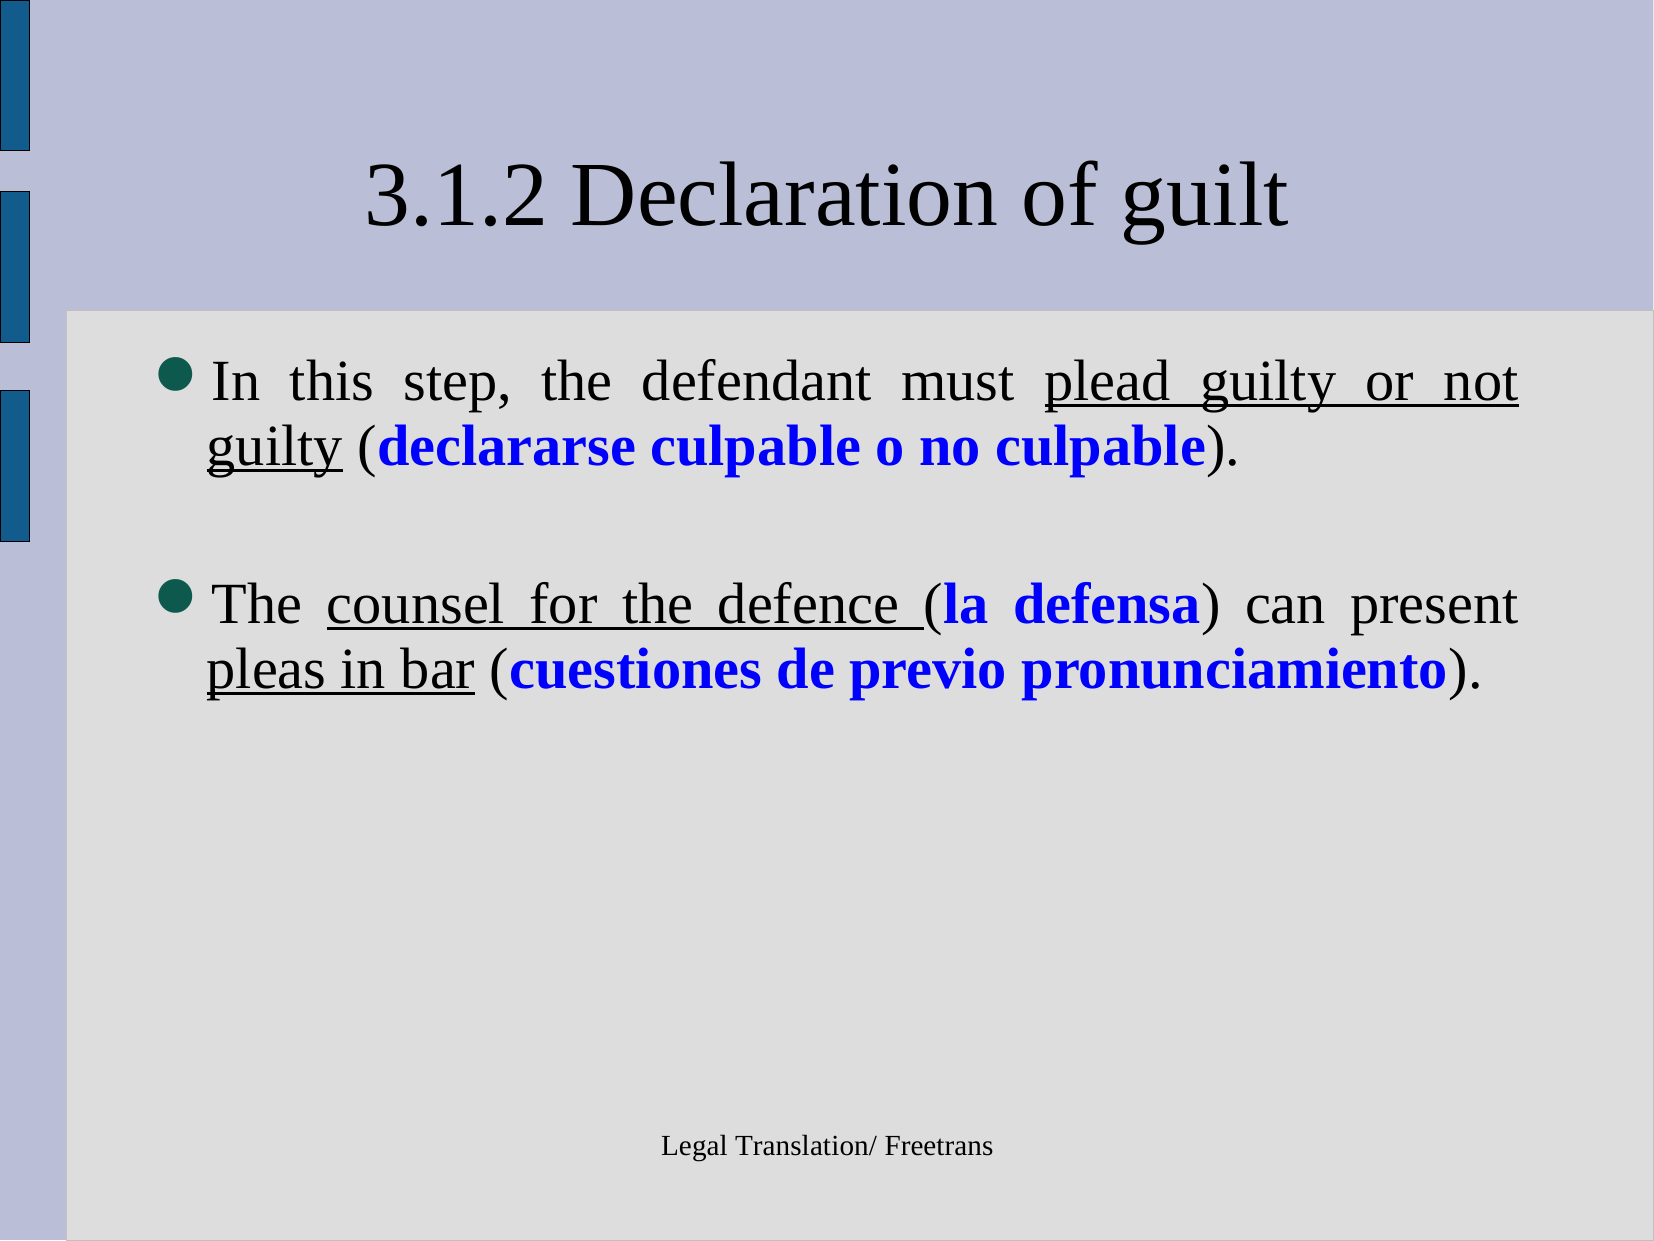

3.1.2 Declaration of guilt
In this step, the defendant must plead guilty or not guilty (declararse culpable o no culpable).
The counsel for the defence (la defensa) can present pleas in bar (cuestiones de previo pronunciamiento).
Legal Translation/ Freetrans